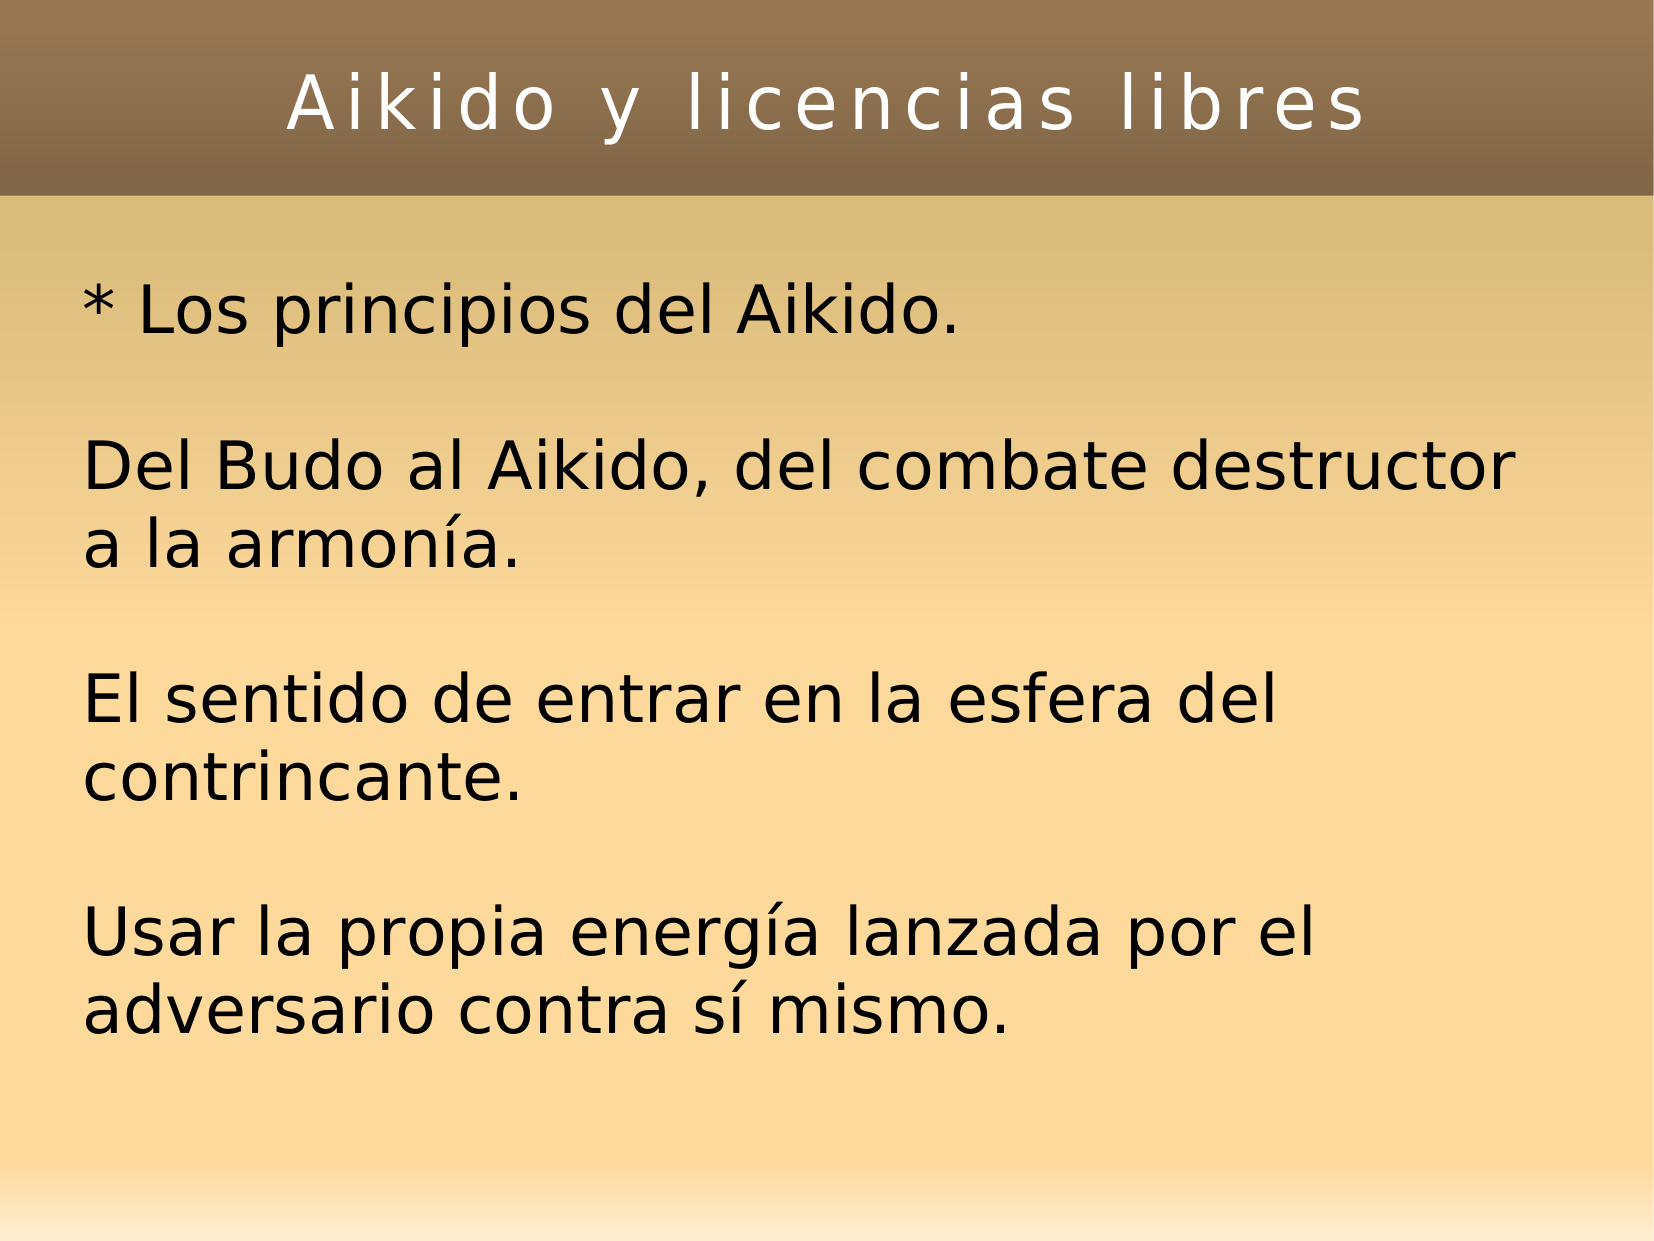

# Aikido y licencias libres
* Los principios del Aikido.
Del Budo al Aikido, del combate destructor a la armonía.
El sentido de entrar en la esfera del contrincante.
Usar la propia energía lanzada por el adversario contra sí mismo.